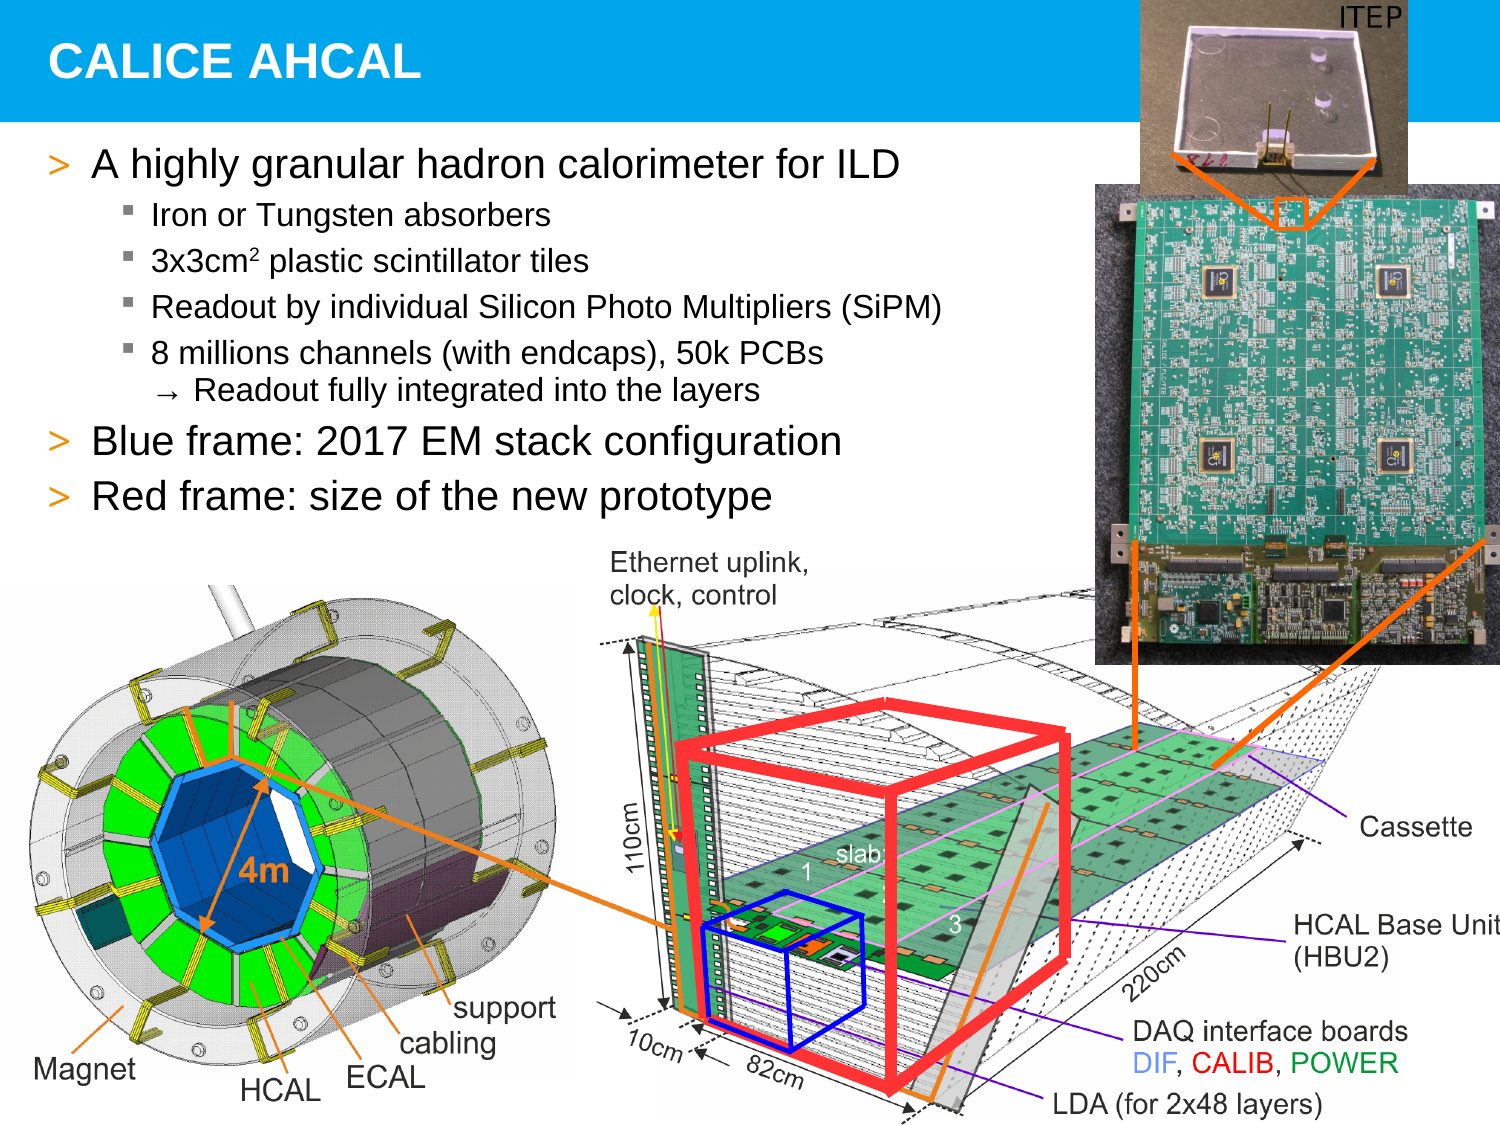

# CALICE AHCAL
A highly granular hadron calorimeter for ILD
Iron or Tungsten absorbers
3x3cm2 plastic scintillator tiles
Readout by individual Silicon Photo Multipliers (SiPM)
8 millions channels (with endcaps), 50k PCBs
→ Readout fully integrated into the layers
Blue frame: 2017 EM stack configuration
Red frame: size of the new prototype